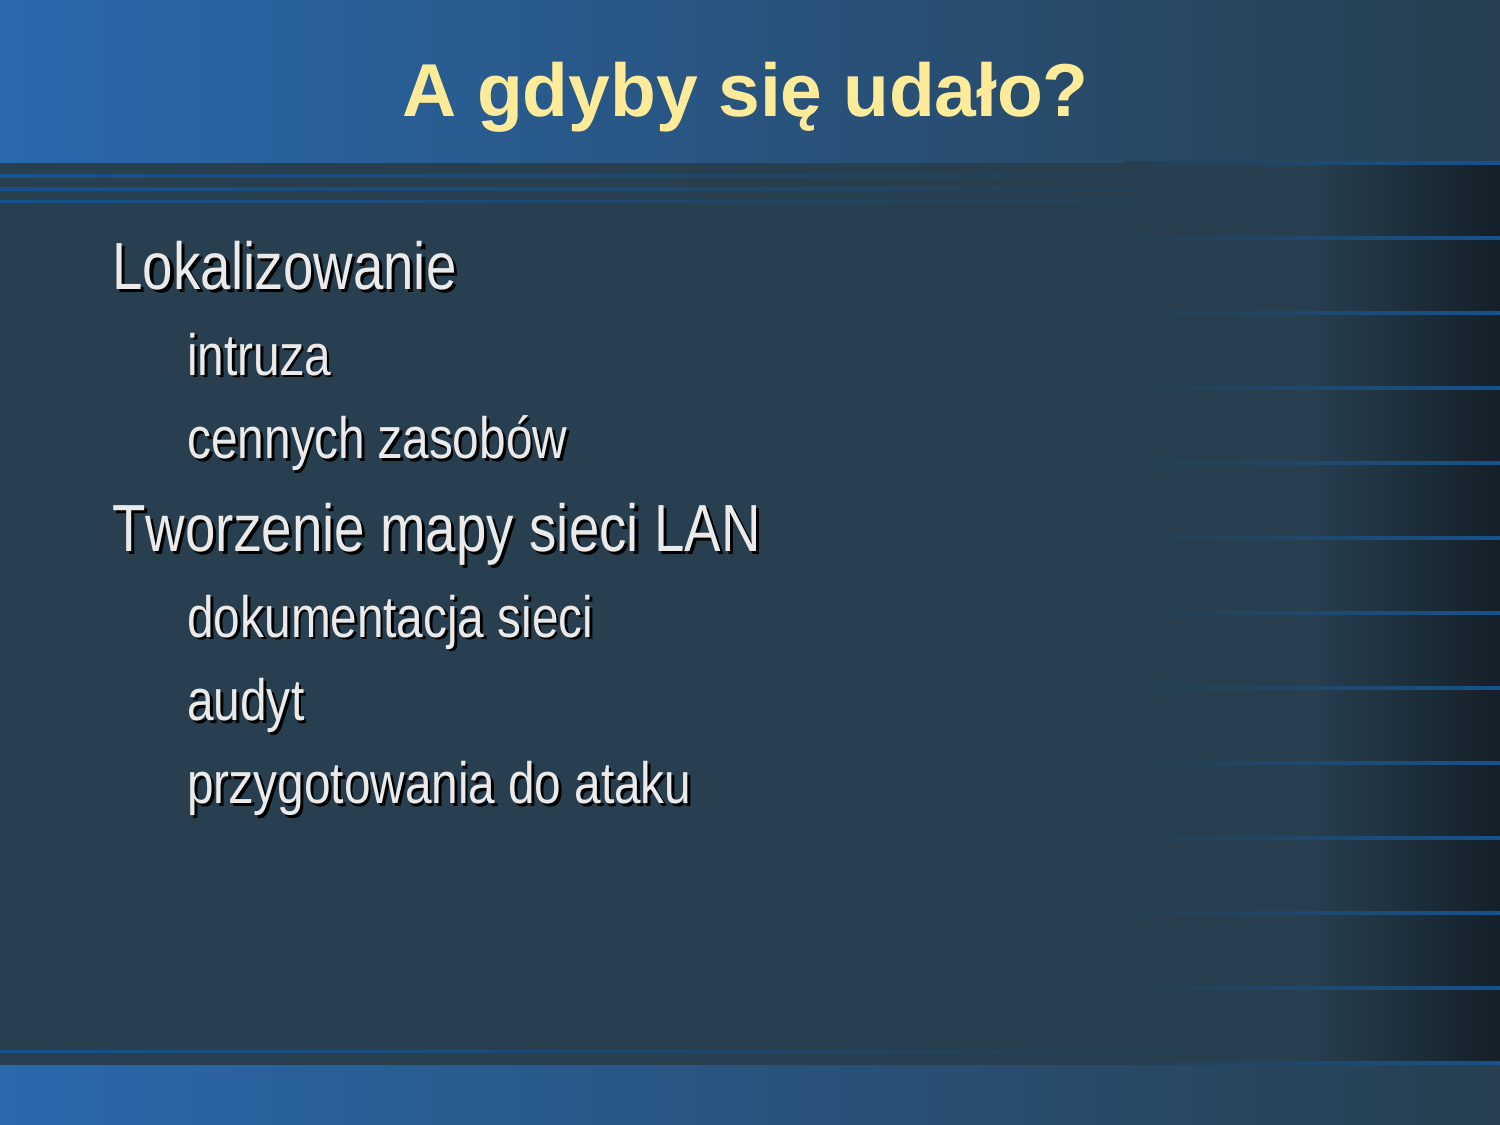

# A gdyby się udało?
Lokalizowanie
intruza
cennych zasobów
Tworzenie mapy sieci LAN
dokumentacja sieci
audyt
przygotowania do ataku